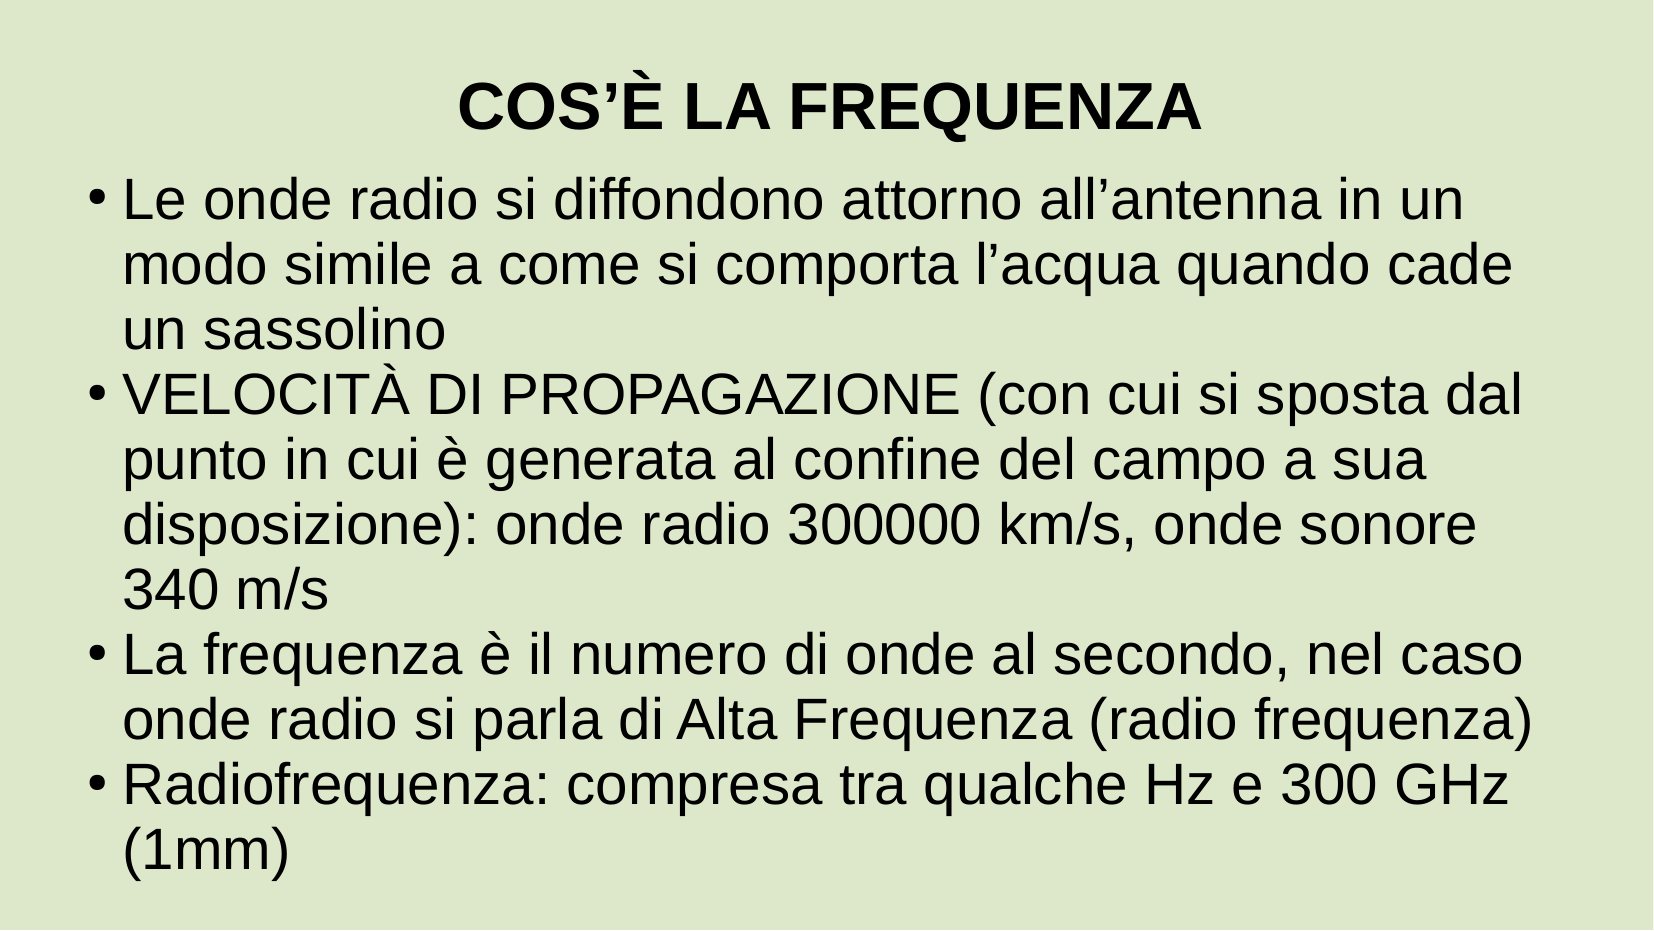

# COS’È LA FREQUENZA
Le onde radio si diffondono attorno all’antenna in un modo simile a come si comporta l’acqua quando cade un sassolino
VELOCITÀ DI PROPAGAZIONE (con cui si sposta dal punto in cui è generata al confine del campo a sua disposizione): onde radio 300000 km/s, onde sonore 340 m/s
La frequenza è il numero di onde al secondo, nel caso onde radio si parla di Alta Frequenza (radio frequenza)
Radiofrequenza: compresa tra qualche Hz e 300 GHz (1mm)